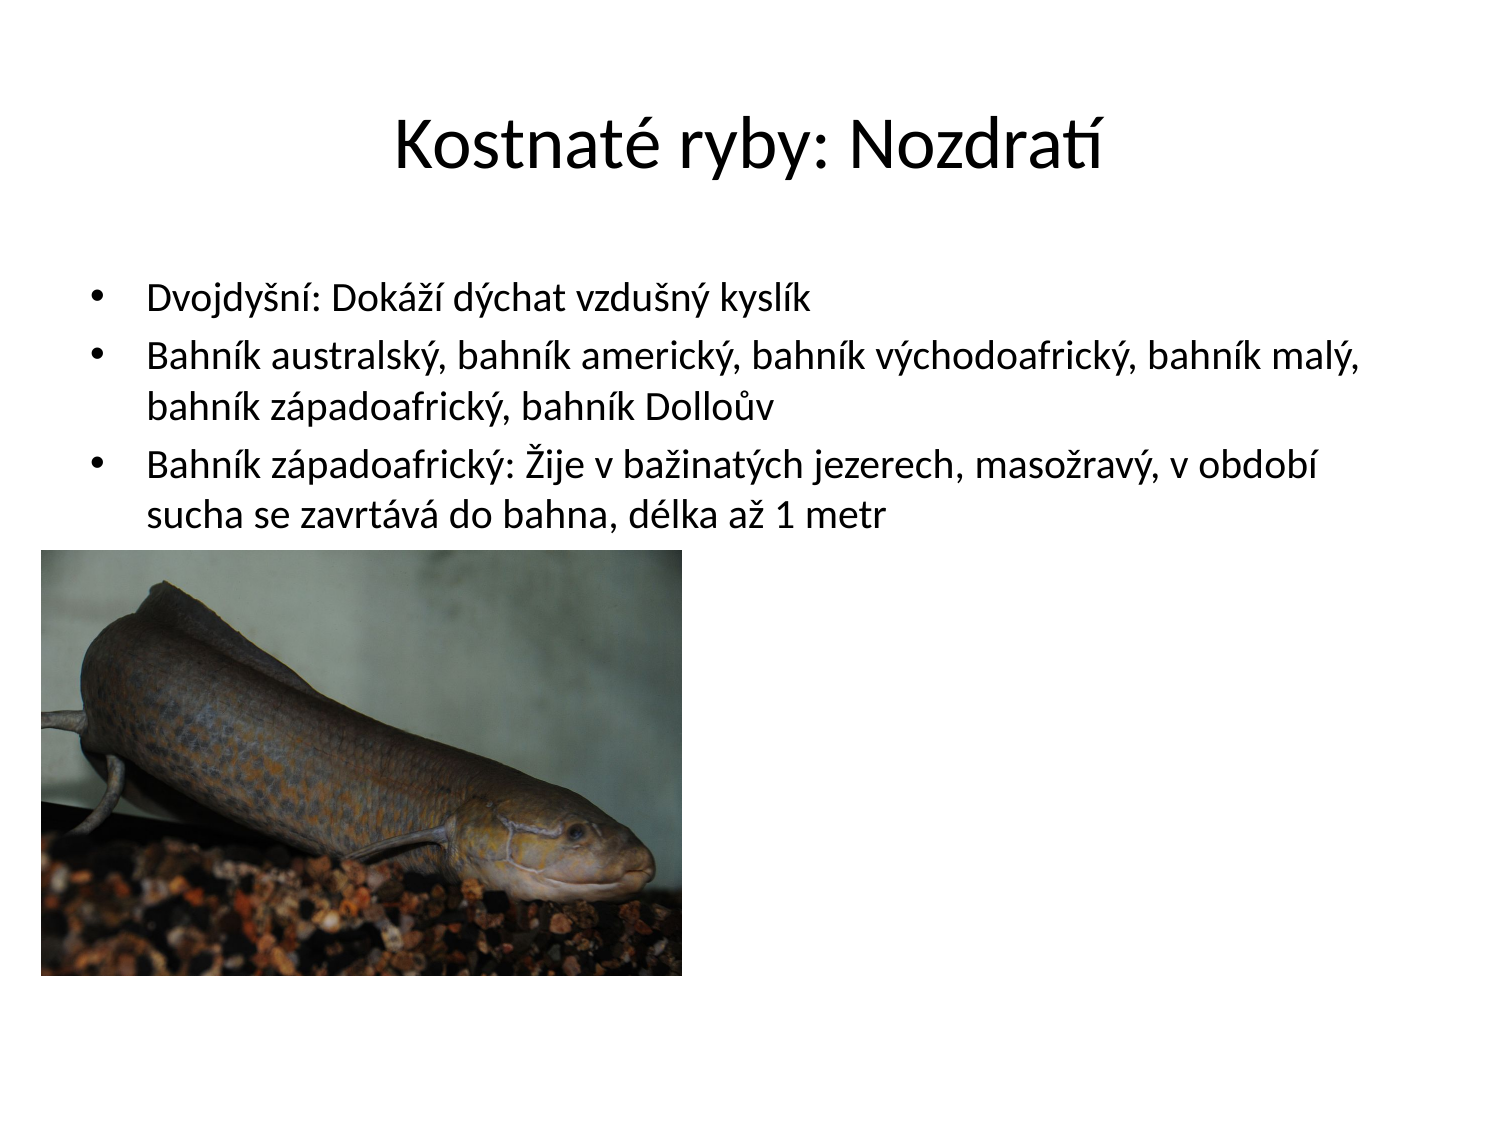

# Kostnaté ryby: Nozdratí
Dvojdyšní: Dokáží dýchat vzdušný kyslík
Bahník australský, bahník americký, bahník východoafrický, bahník malý, bahník západoafrický, bahník Dolloův
Bahník západoafrický: Žije v bažinatých jezerech, masožravý, v období sucha se zavrtává do bahna, délka až 1 metr